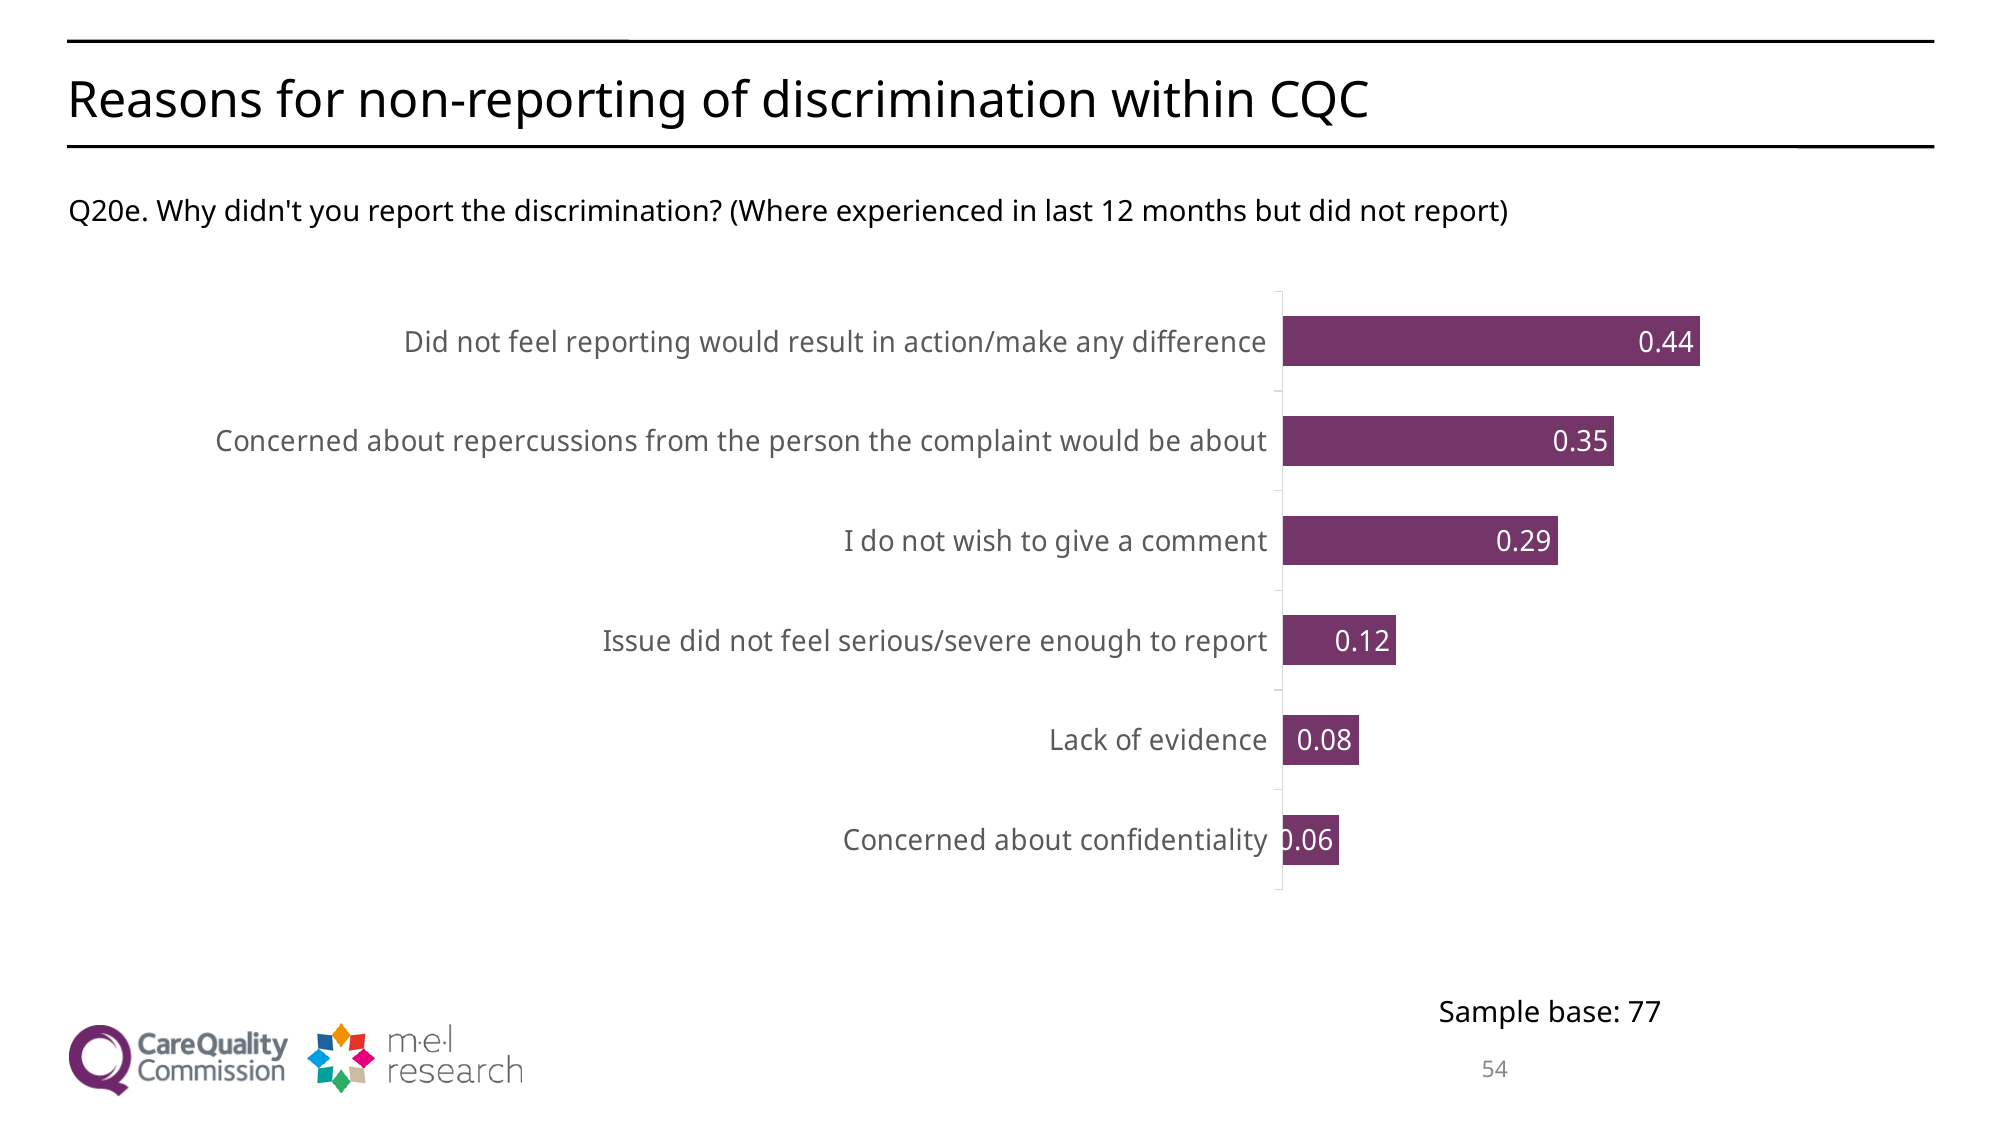

# Reasons for non-reporting of discrimination within CQC
Q20e. Why didn't you report the discrimination? (Where experienced in last 12 months but did not report)
### Chart
| Category | x |
|---|---|
| Did not feel reporting would result in action/make any difference | 0.44 |
| Concerned about repercussions from the person the complaint would be about | 0.35 |
| I do not wish to give a comment | 0.29 |
| Issue did not feel serious/severe enough to report | 0.12 |
| Lack of evidence | 0.08 |
| Concerned about confidentiality | 0.06 |Sample base: 77
41